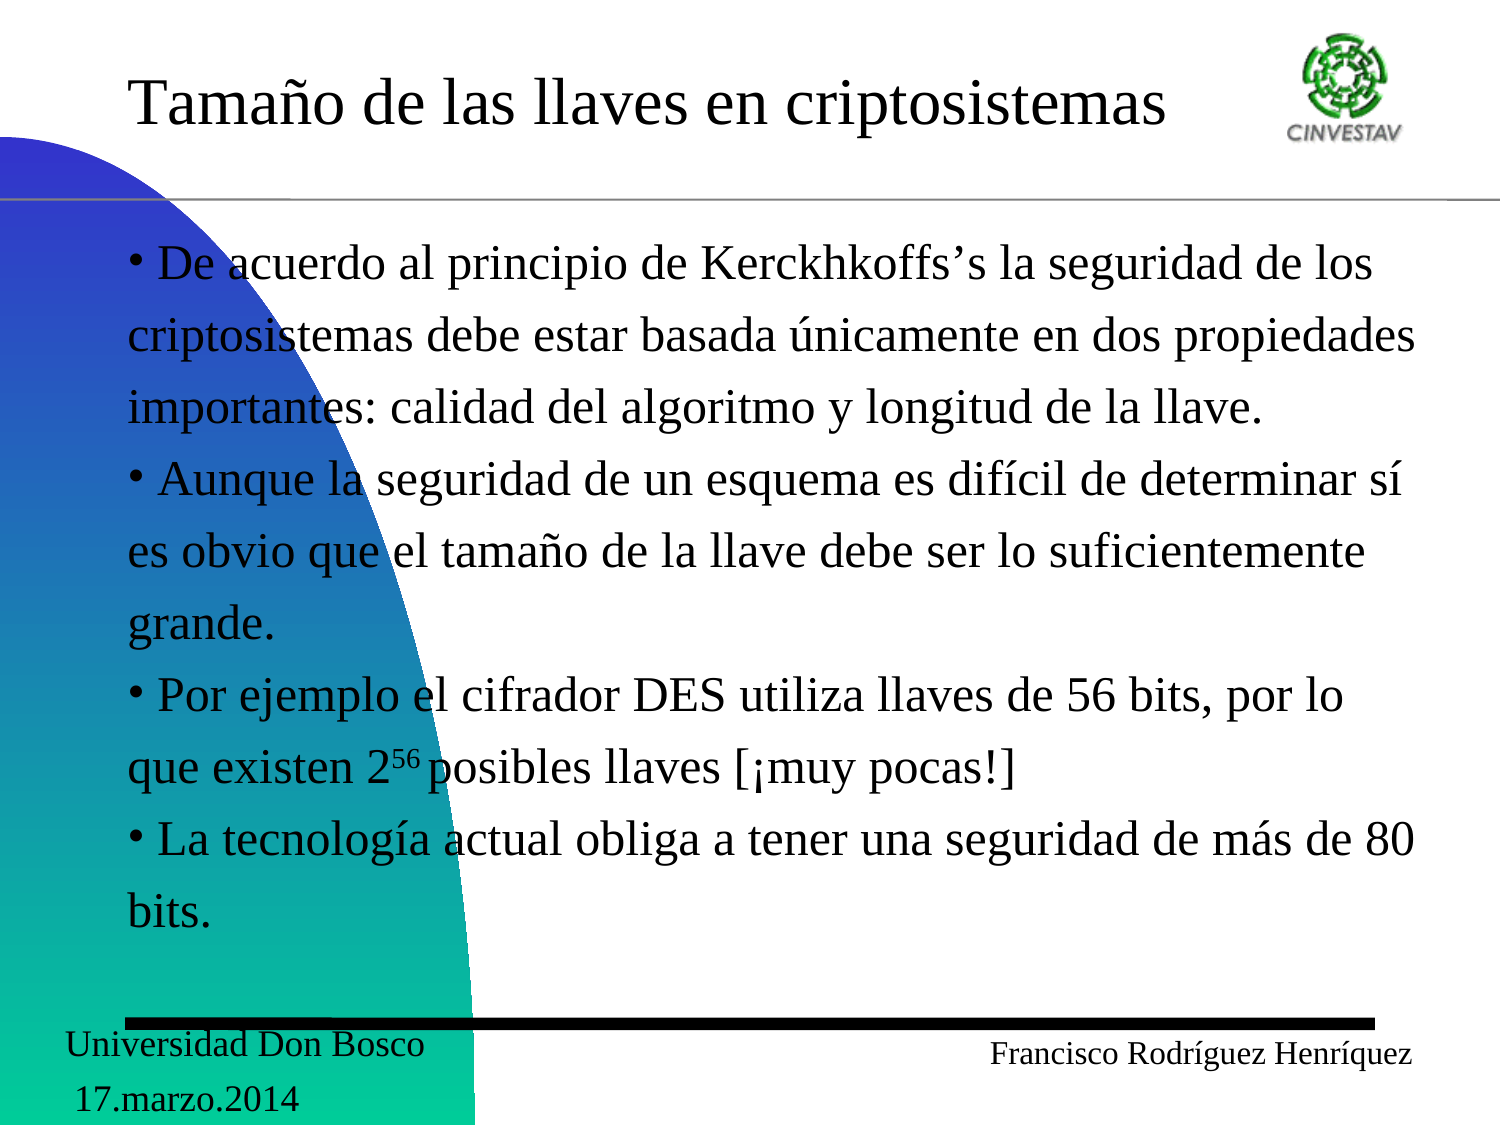

Tamaño de las llaves en criptosistemas
 De acuerdo al principio de Kerckhkoffs’s la seguridad de los criptosistemas debe estar basada únicamente en dos propiedades importantes: calidad del algoritmo y longitud de la llave.
 Aunque la seguridad de un esquema es difícil de determinar sí es obvio que el tamaño de la llave debe ser lo suficientemente grande.
 Por ejemplo el cifrador DES utiliza llaves de 56 bits, por lo que existen 256 posibles llaves [¡muy pocas!]
 La tecnología actual obliga a tener una seguridad de más de 80 bits.